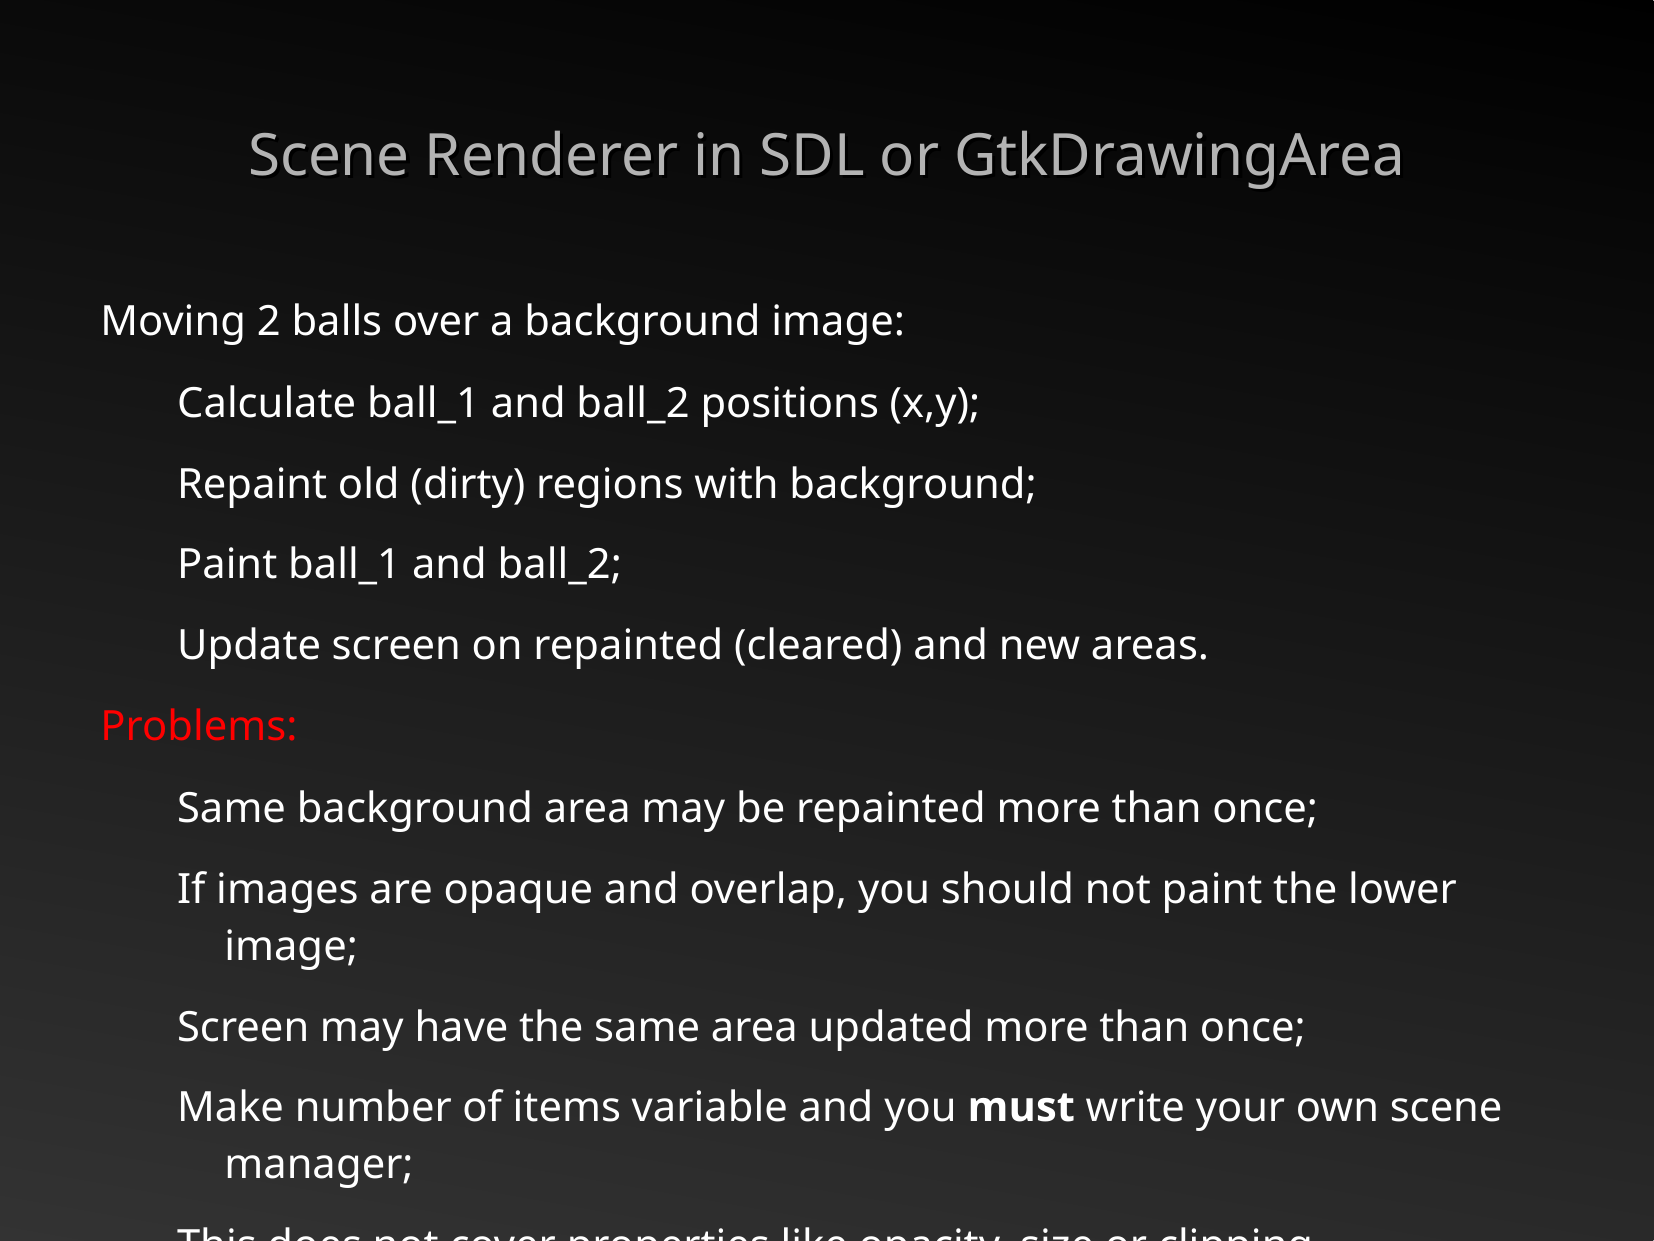

# Scene Renderer in SDL or GtkDrawingArea
Moving 2 balls over a background image:
Calculate ball_1 and ball_2 positions (x,y);
Repaint old (dirty) regions with background;
Paint ball_1 and ball_2;
Update screen on repainted (cleared) and new areas.
Problems:
Same background area may be repainted more than once;
If images are opaque and overlap, you should not paint the lower image;
Screen may have the same area updated more than once;
Make number of items variable and you must write your own scene manager;
This does not cover properties like opacity, size or clipping.